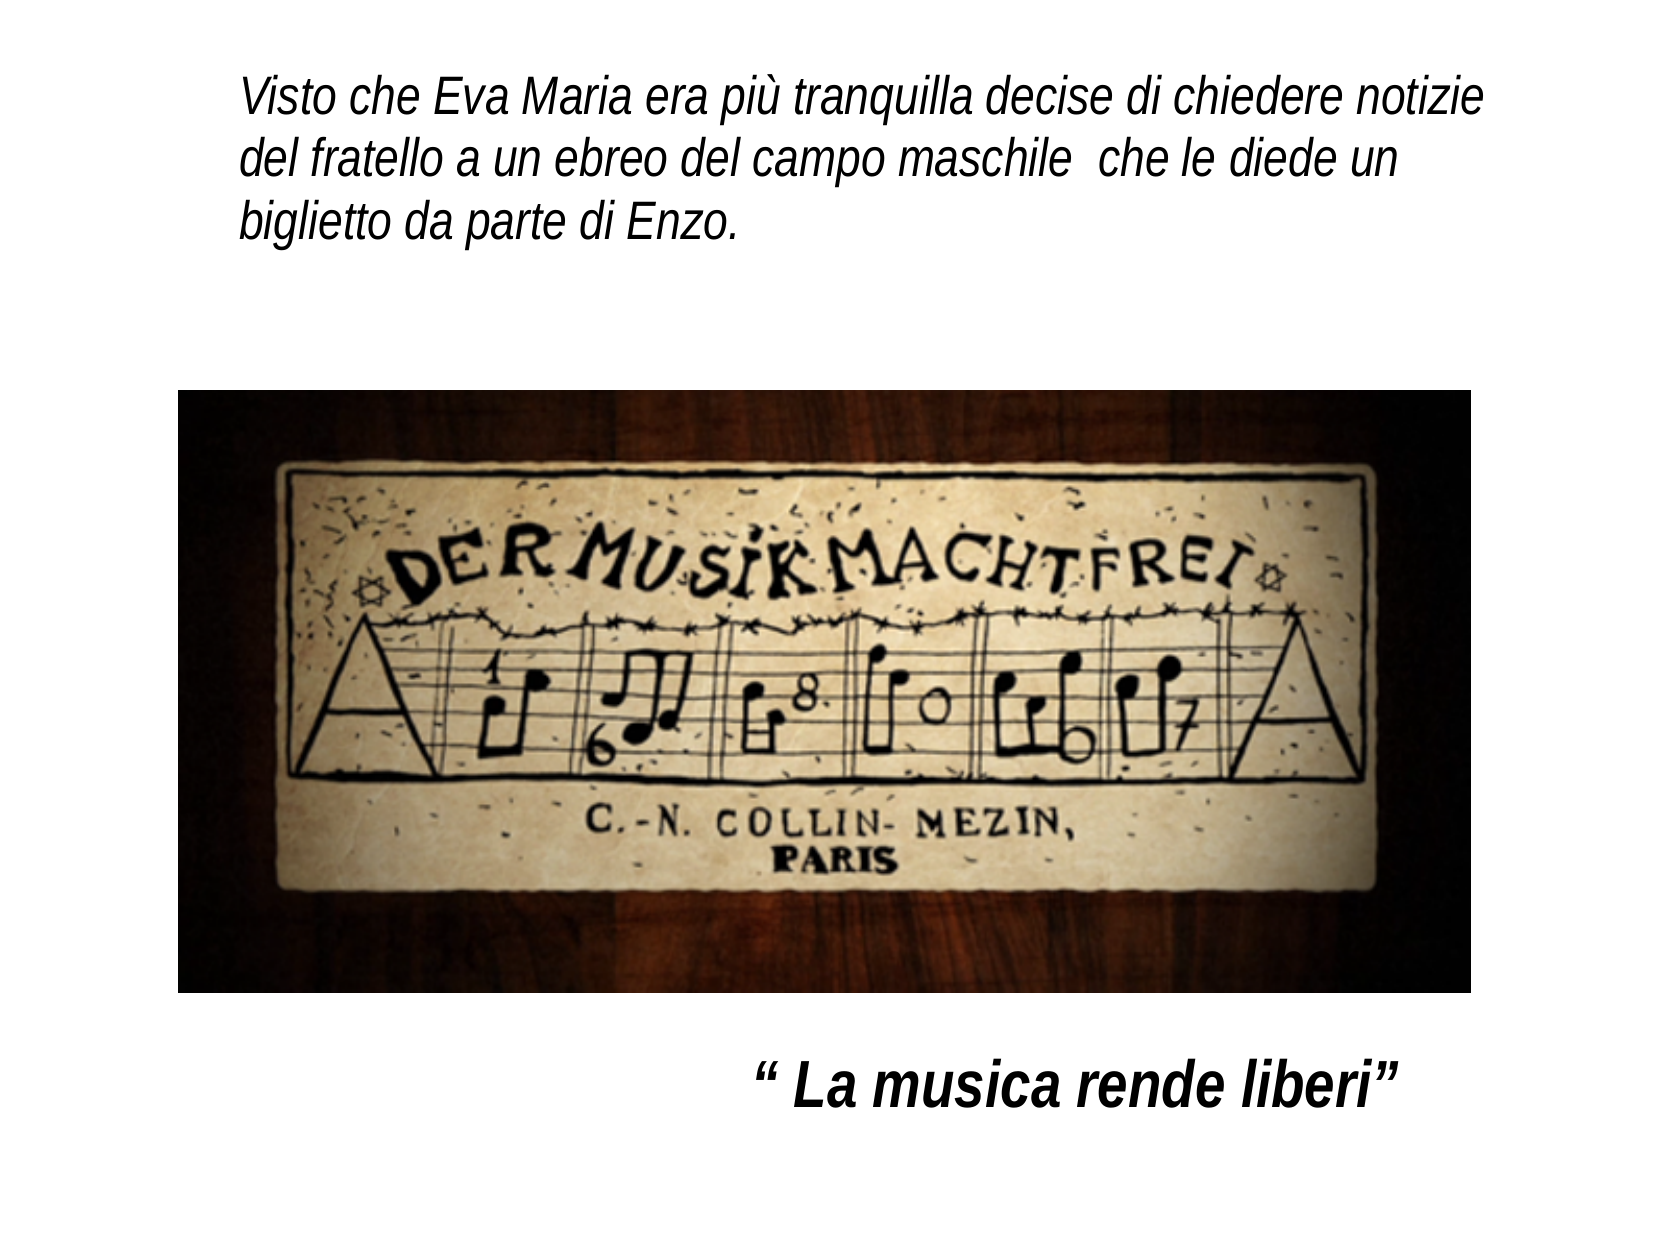

Visto che Eva Maria era più tranquilla decise di chiedere notizie del fratello a un ebreo del campo maschile che le diede un biglietto da parte di Enzo.
“ La musica rende liberi”